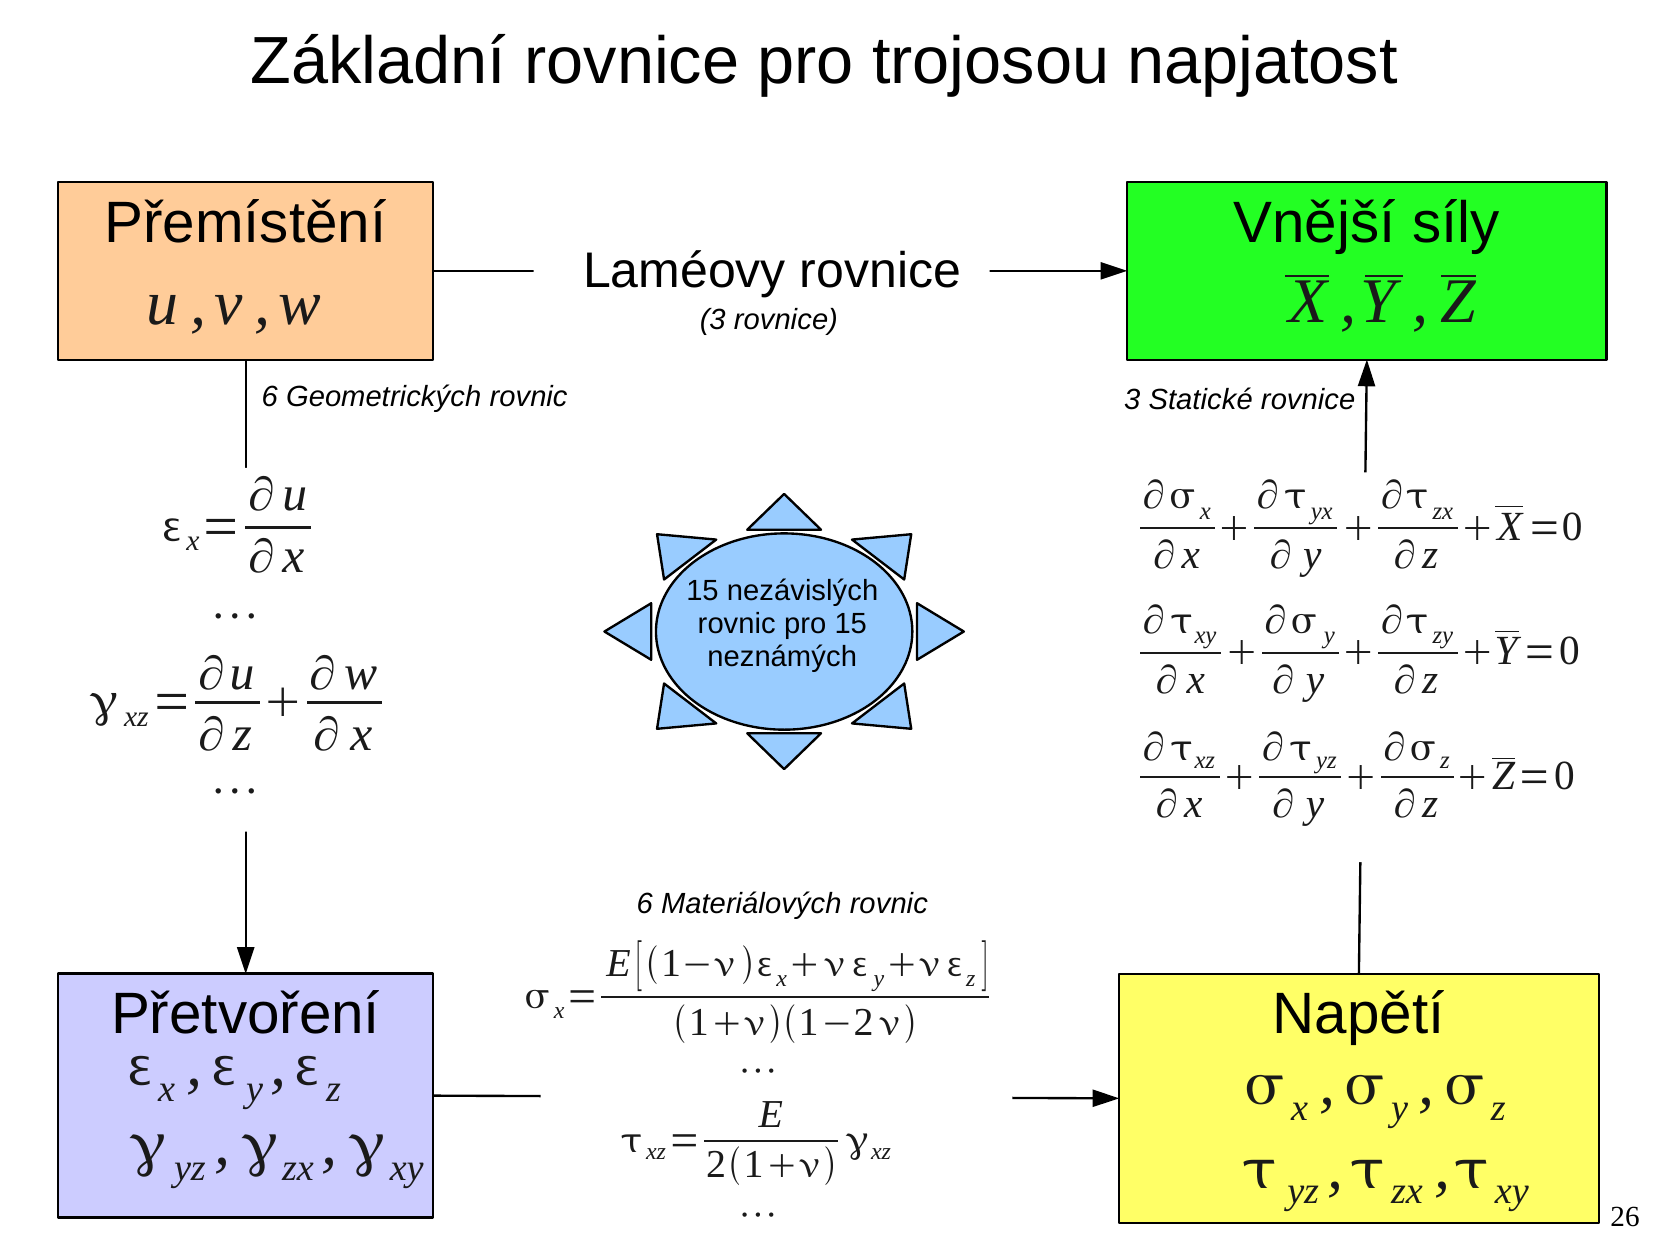

# Základní rovnice pro trojosou napjatost
Přemístění
Vnější síly
Laméovy rovnice
(3 rovnice)
6 Geometrických rovnic
3 Statické rovnice
15 nezávislých rovnic pro 15 neznámých
6 Materiálových rovnic
Přetvoření
Napětí
26